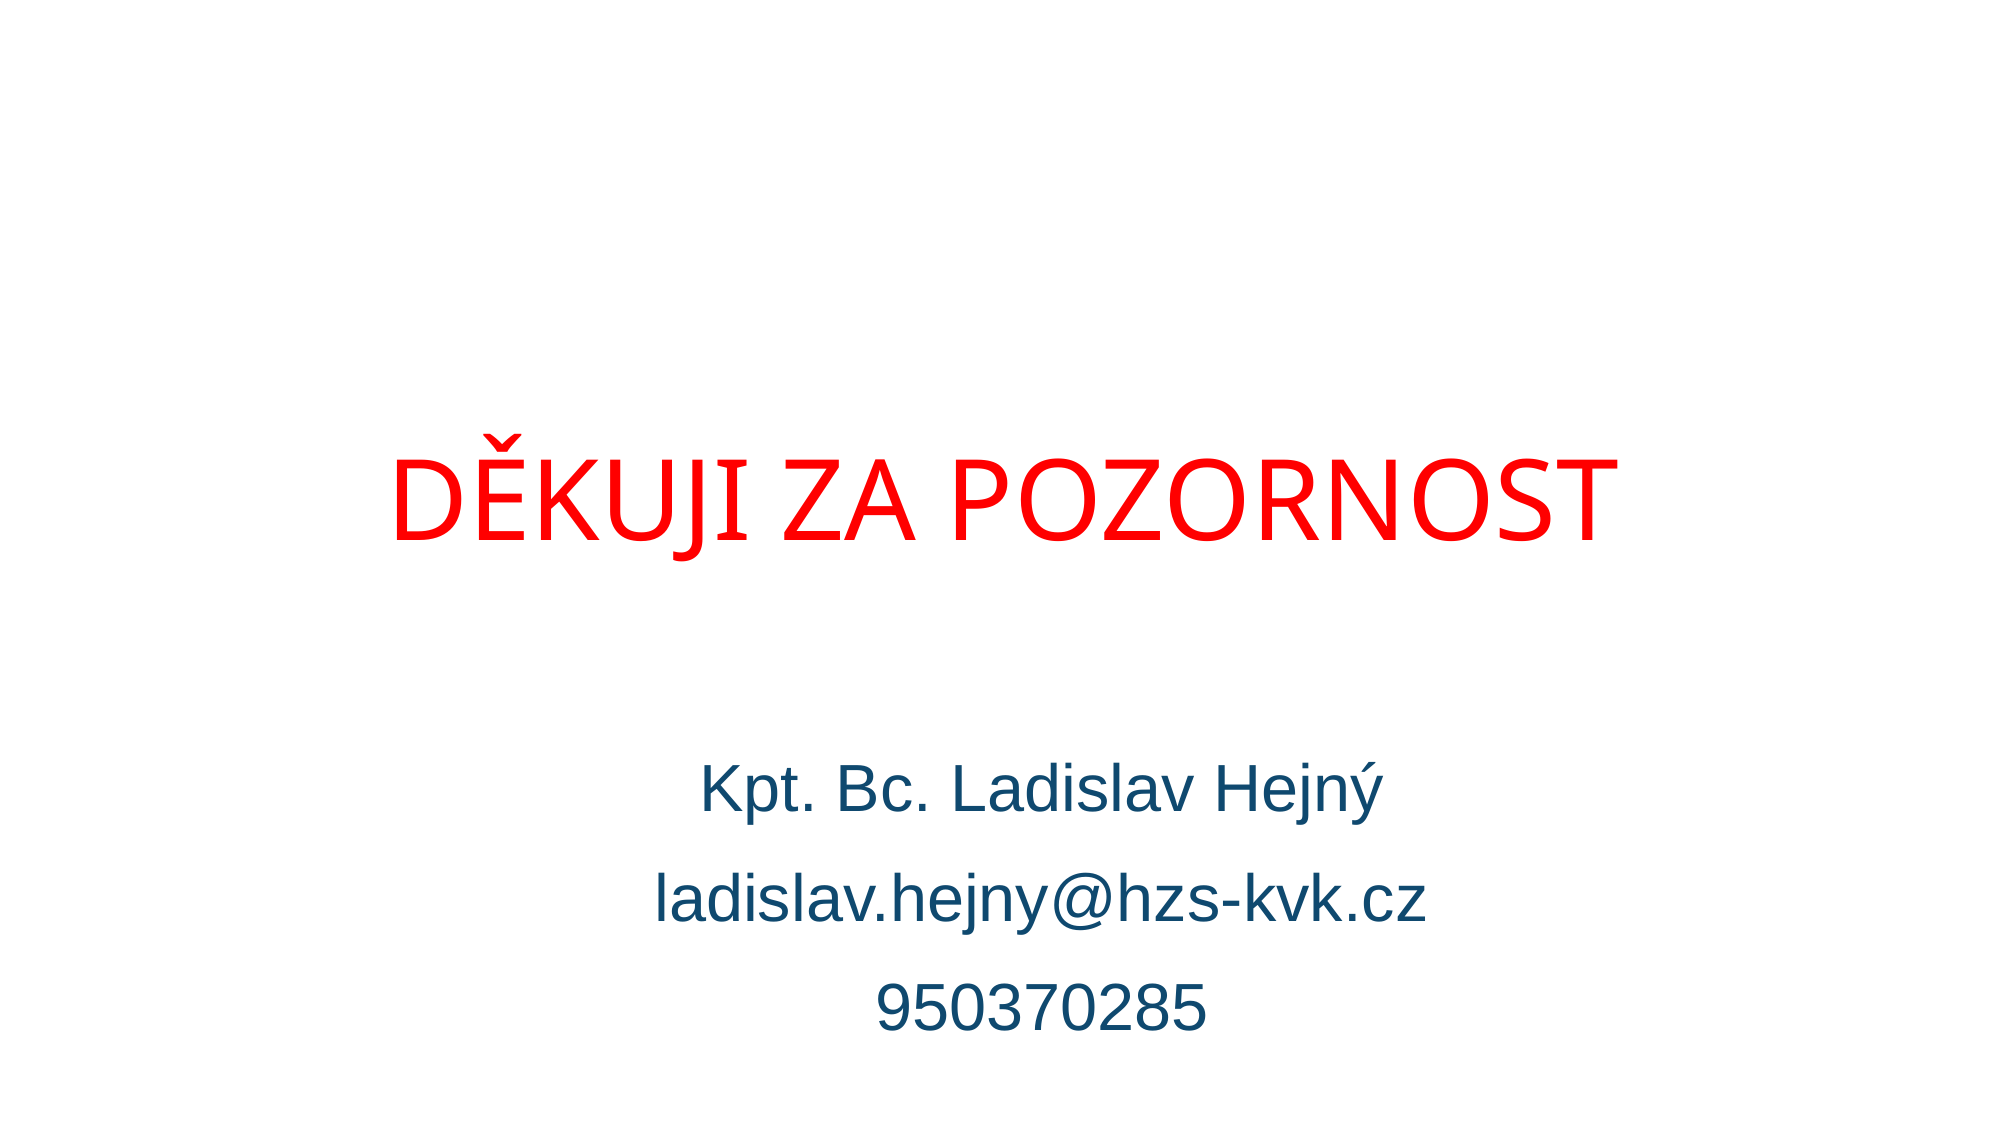

# DĚKUJI ZA POZORNOST
Kpt. Bc. Ladislav Hejný
ladislav.hejny@hzs-kvk.cz
950370285